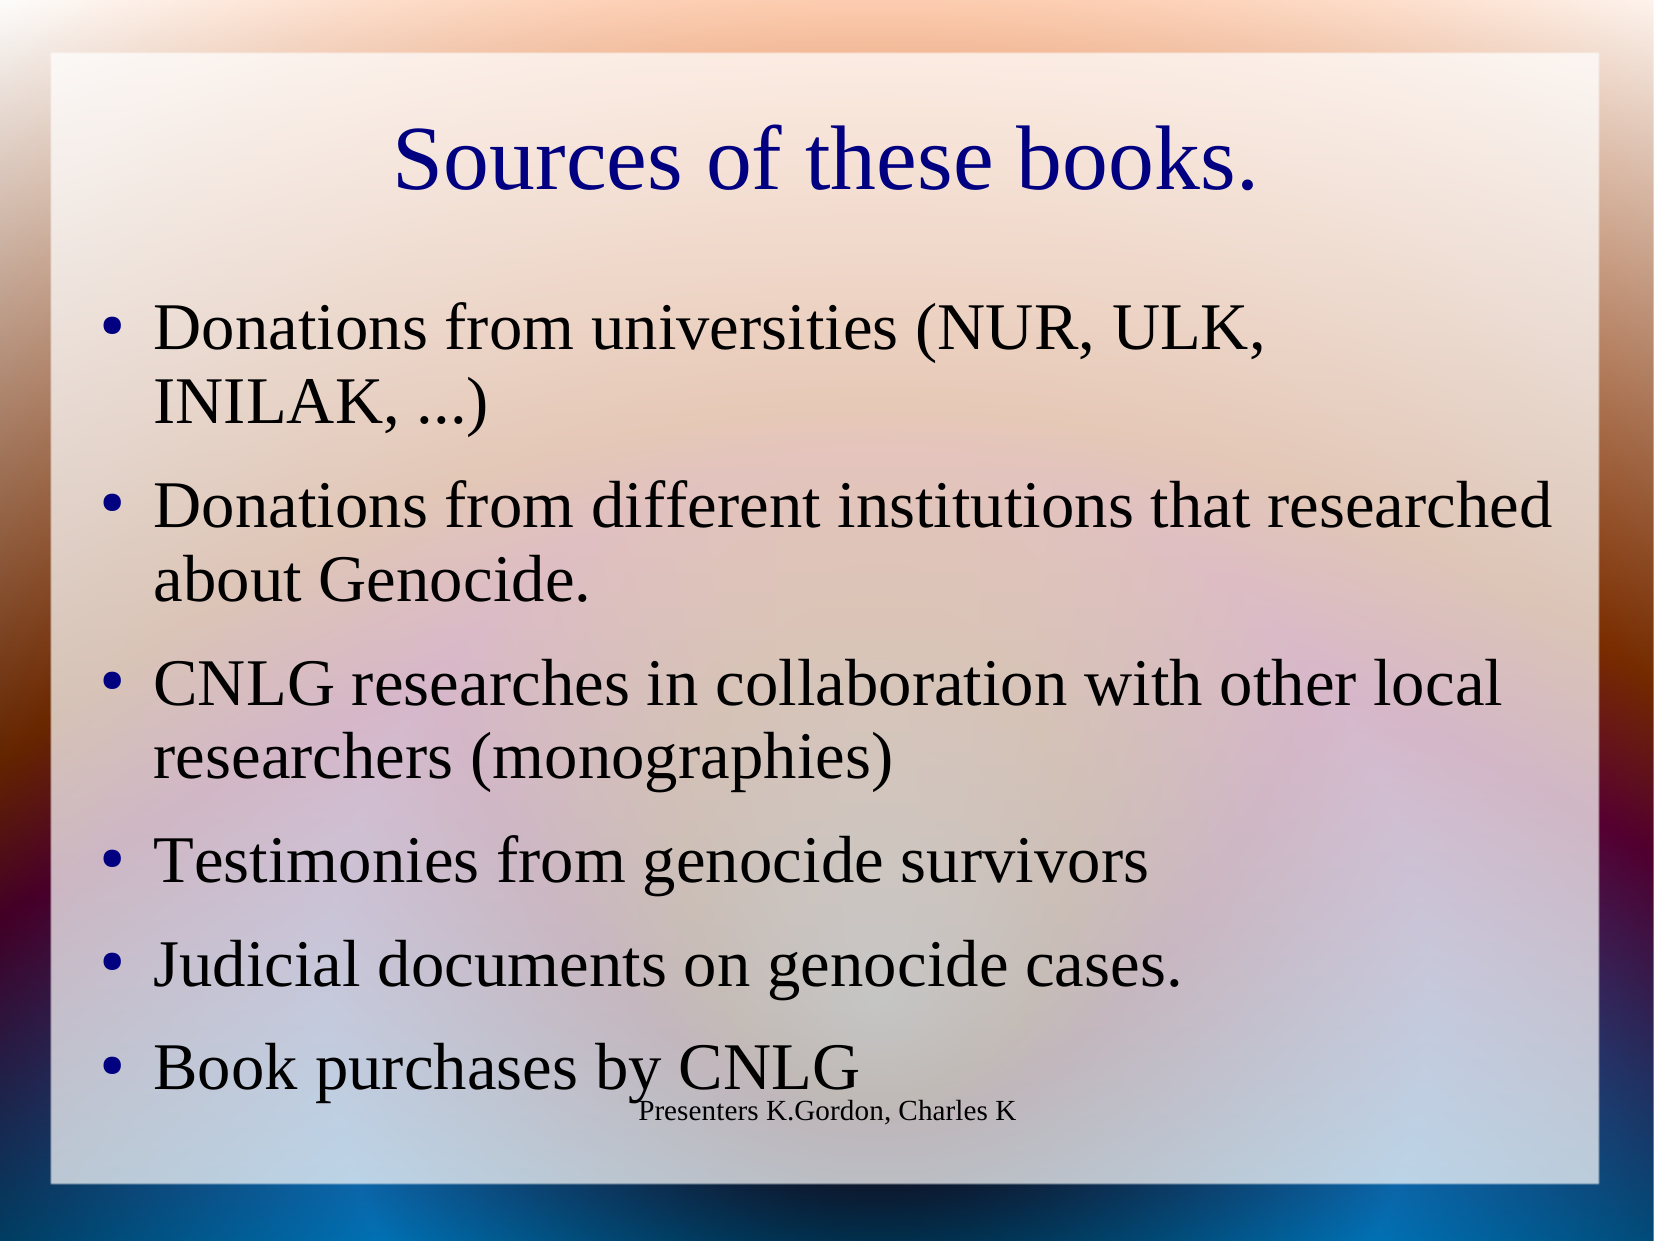

# Sources of these books.
Donations from universities (NUR, ULK, INILAK, ...)
Donations from different institutions that researched about Genocide.
CNLG researches in collaboration with other local researchers (monographies)
Testimonies from genocide survivors
Judicial documents on genocide cases.
Book purchases by CNLG
Presenters K.Gordon, Charles K